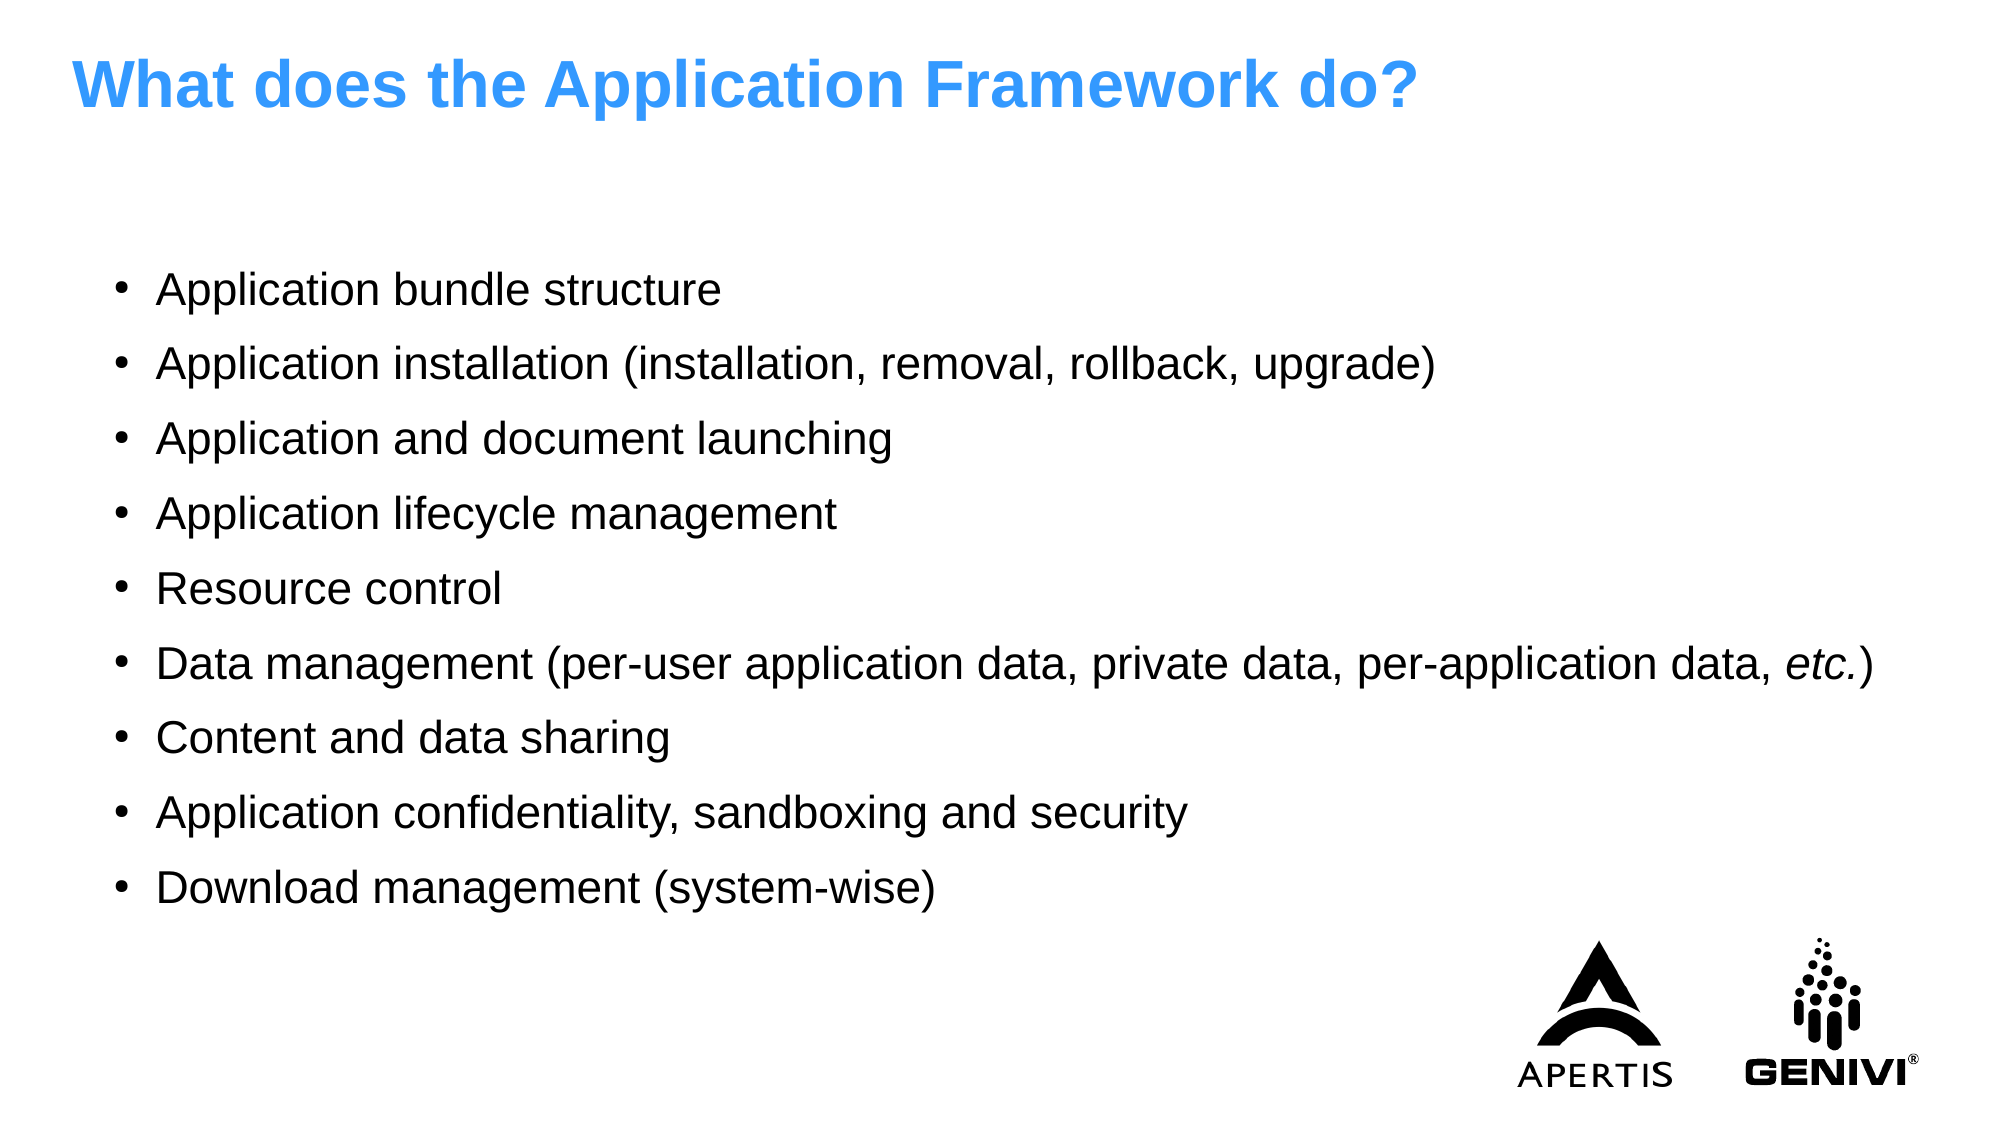

# What does the Application Framework do?
Application bundle structure
Application installation (installation, removal, rollback, upgrade)
Application and document launching
Application lifecycle management
Resource control
Data management (per-user application data, private data, per-application data, etc.)
Content and data sharing
Application confidentiality, sandboxing and security
Download management (system-wise)